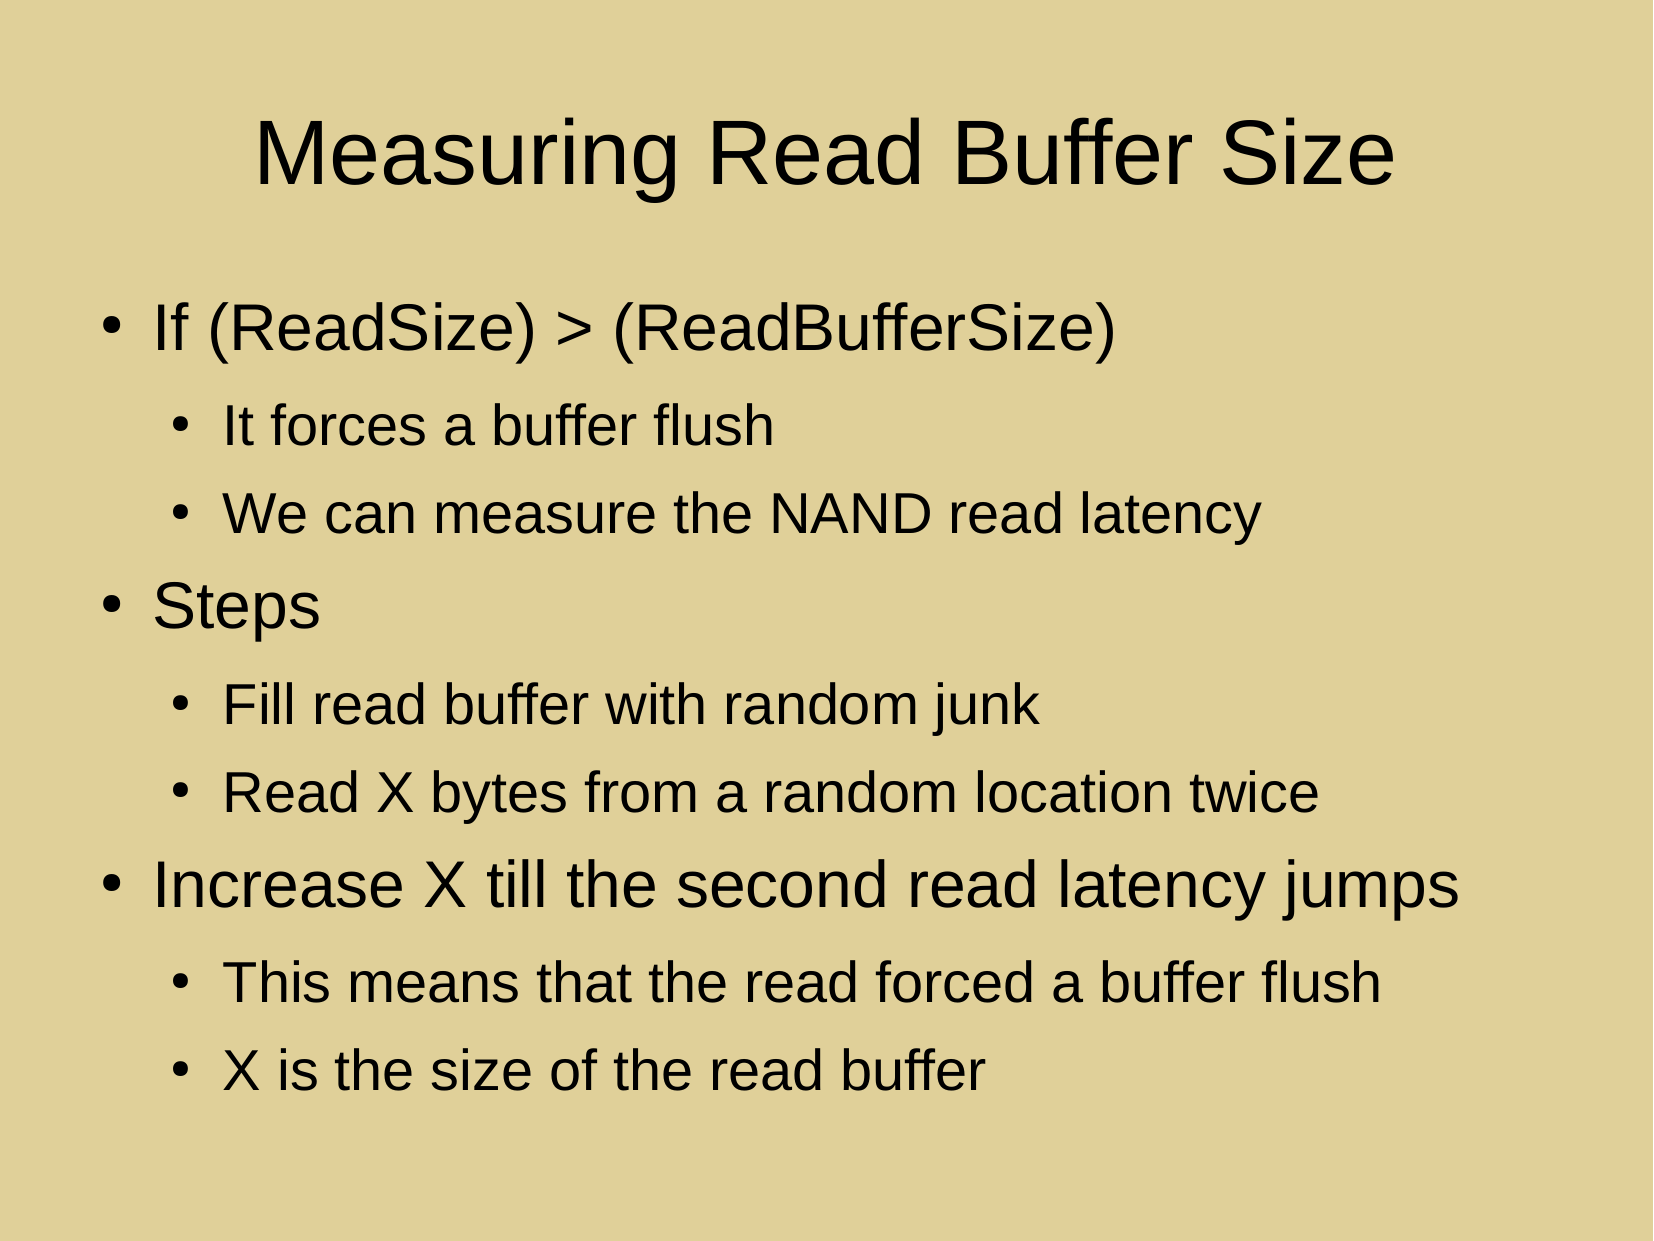

# Measuring Read Buffer Size
If (ReadSize) > (ReadBufferSize)
It forces a buffer flush
We can measure the NAND read latency
Steps
Fill read buffer with random junk
Read X bytes from a random location twice
Increase X till the second read latency jumps
This means that the read forced a buffer flush
X is the size of the read buffer